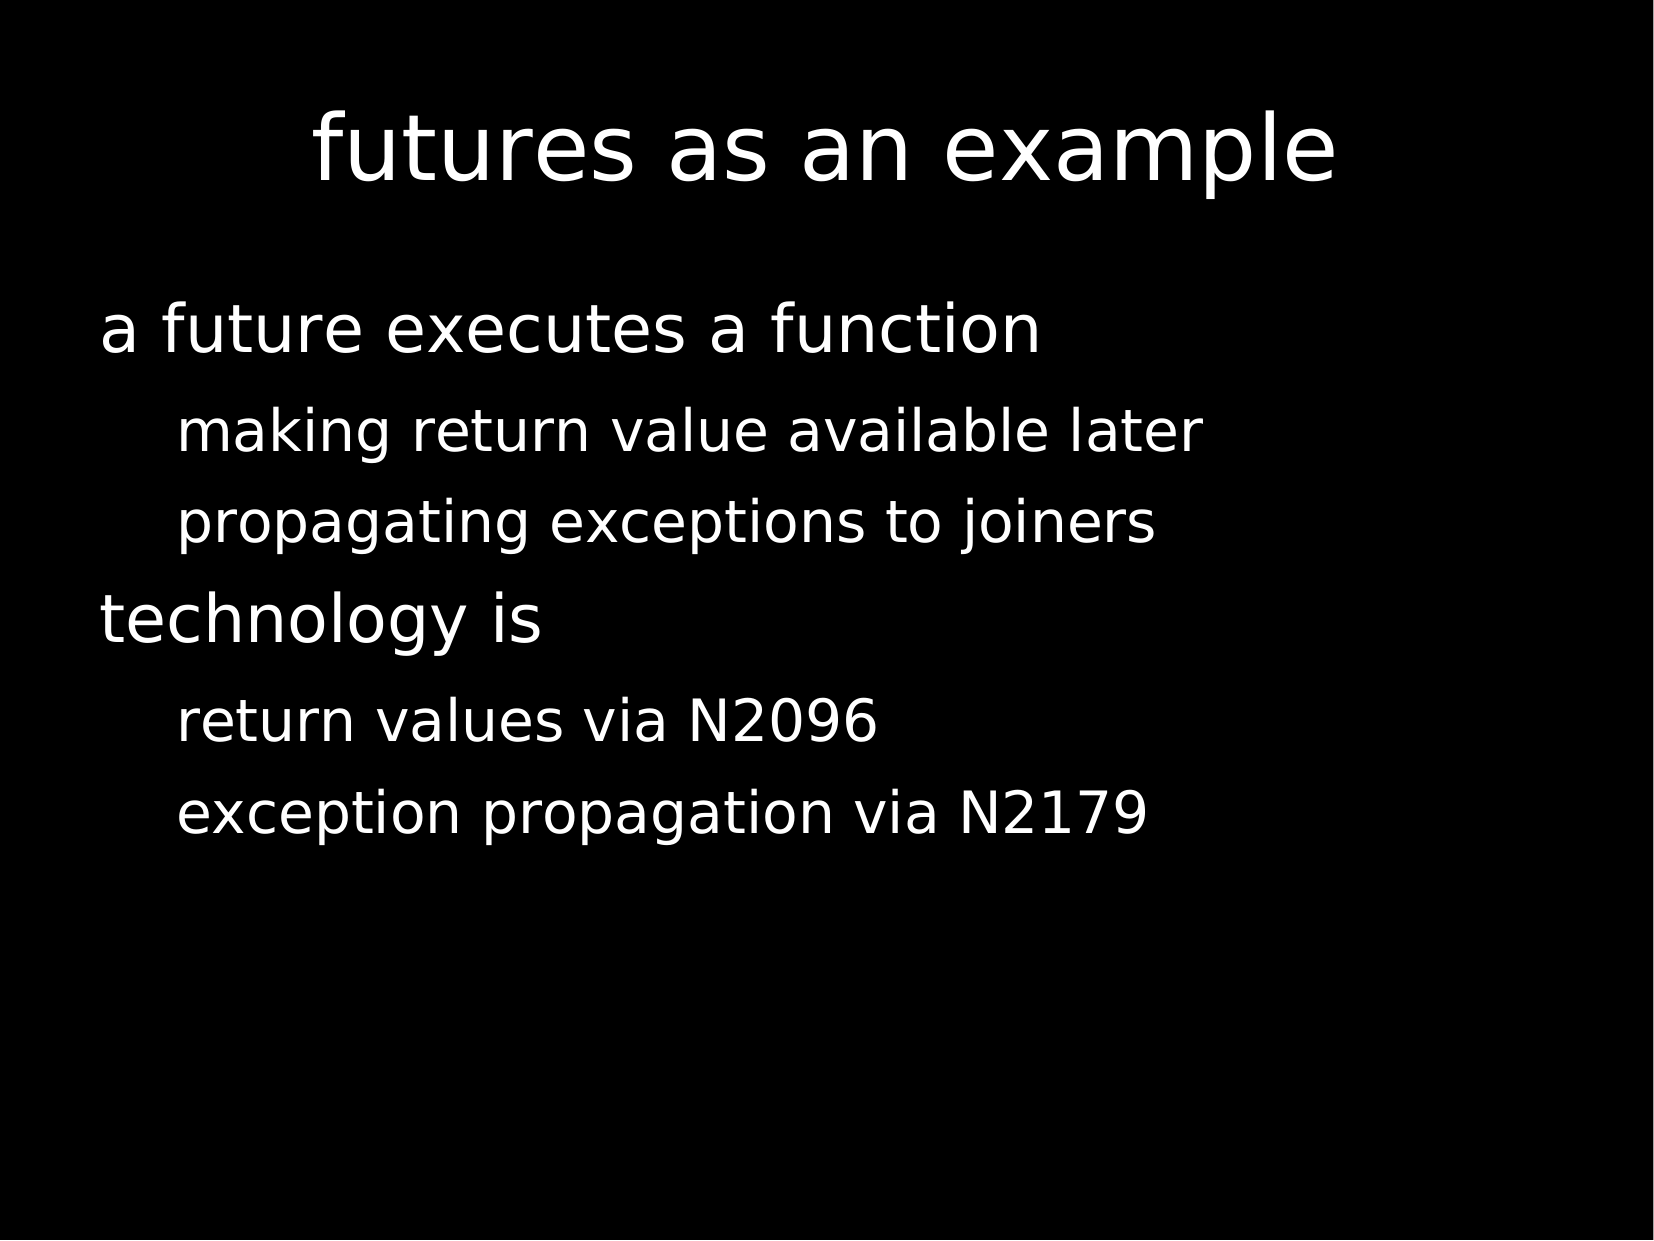

# futures as an example
a future executes a function
making return value available later
propagating exceptions to joiners
technology is
return values via N2096
exception propagation via N2179